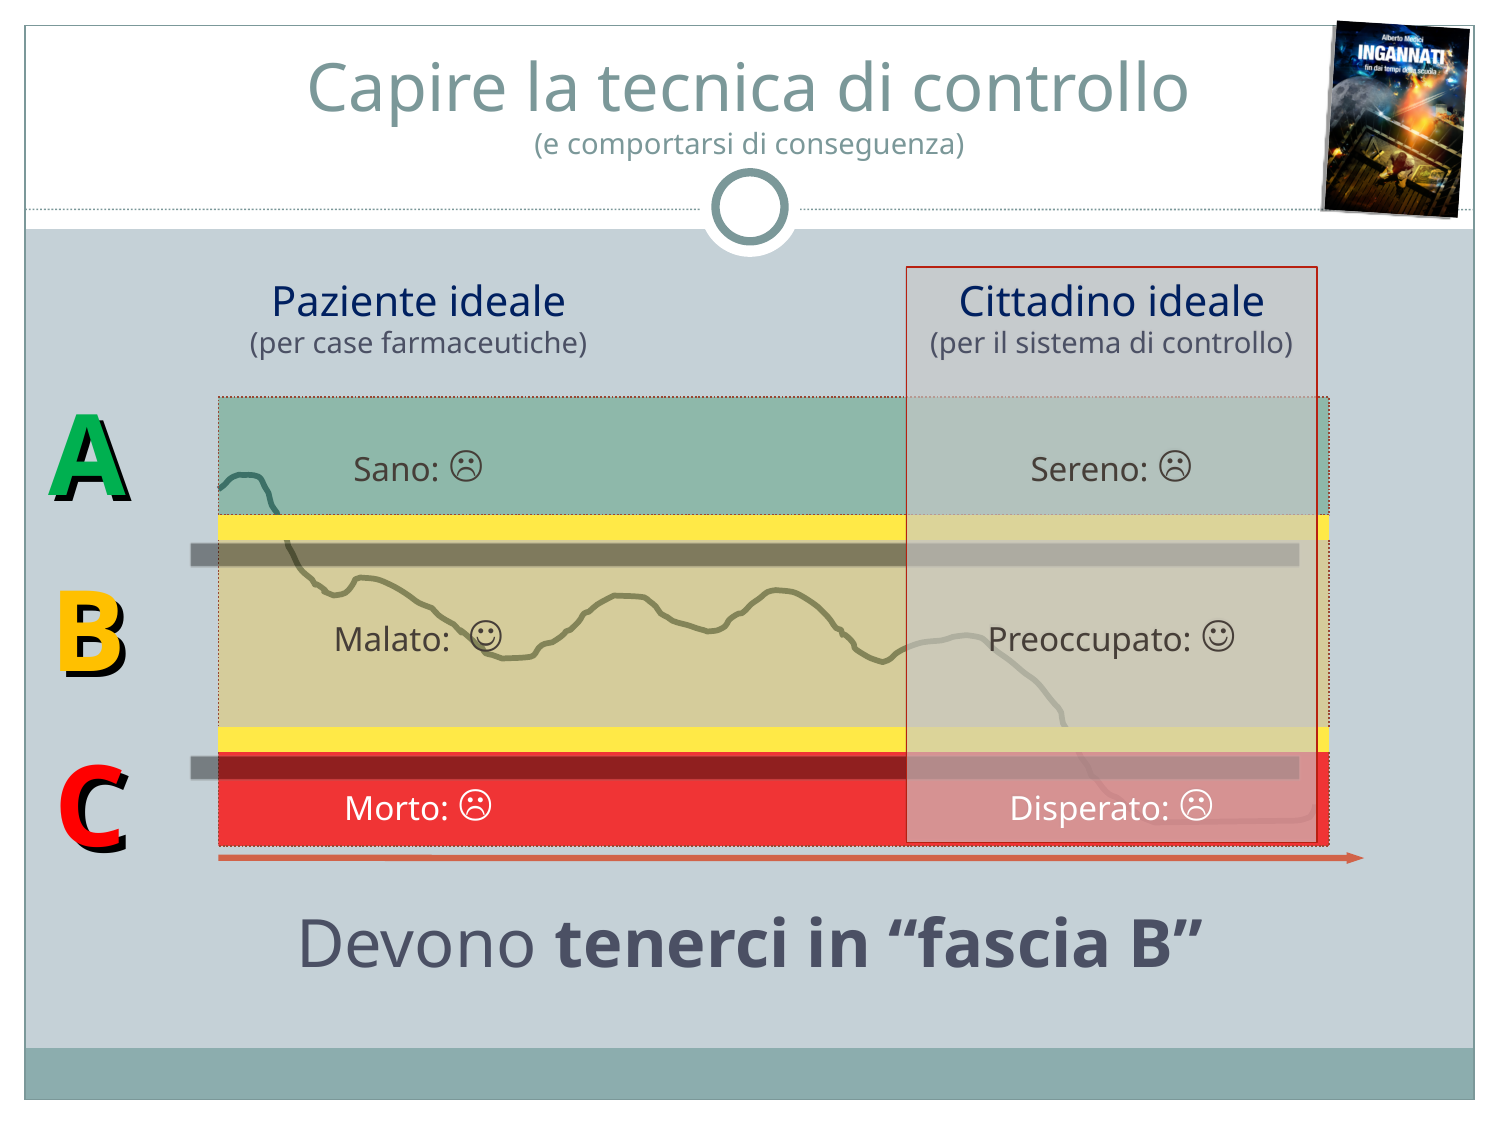

# Capire la tecnica di controllo (e comportarsi di conseguenza)
Paziente ideale
(per case farmaceutiche)
Sano: 
Malato: 
Morto: 
Cittadino ideale
(per il sistema di controllo)
Sereno: 
Preoccupato: 
Disperato: 
A
B
C
Devono tenerci in “fascia B”